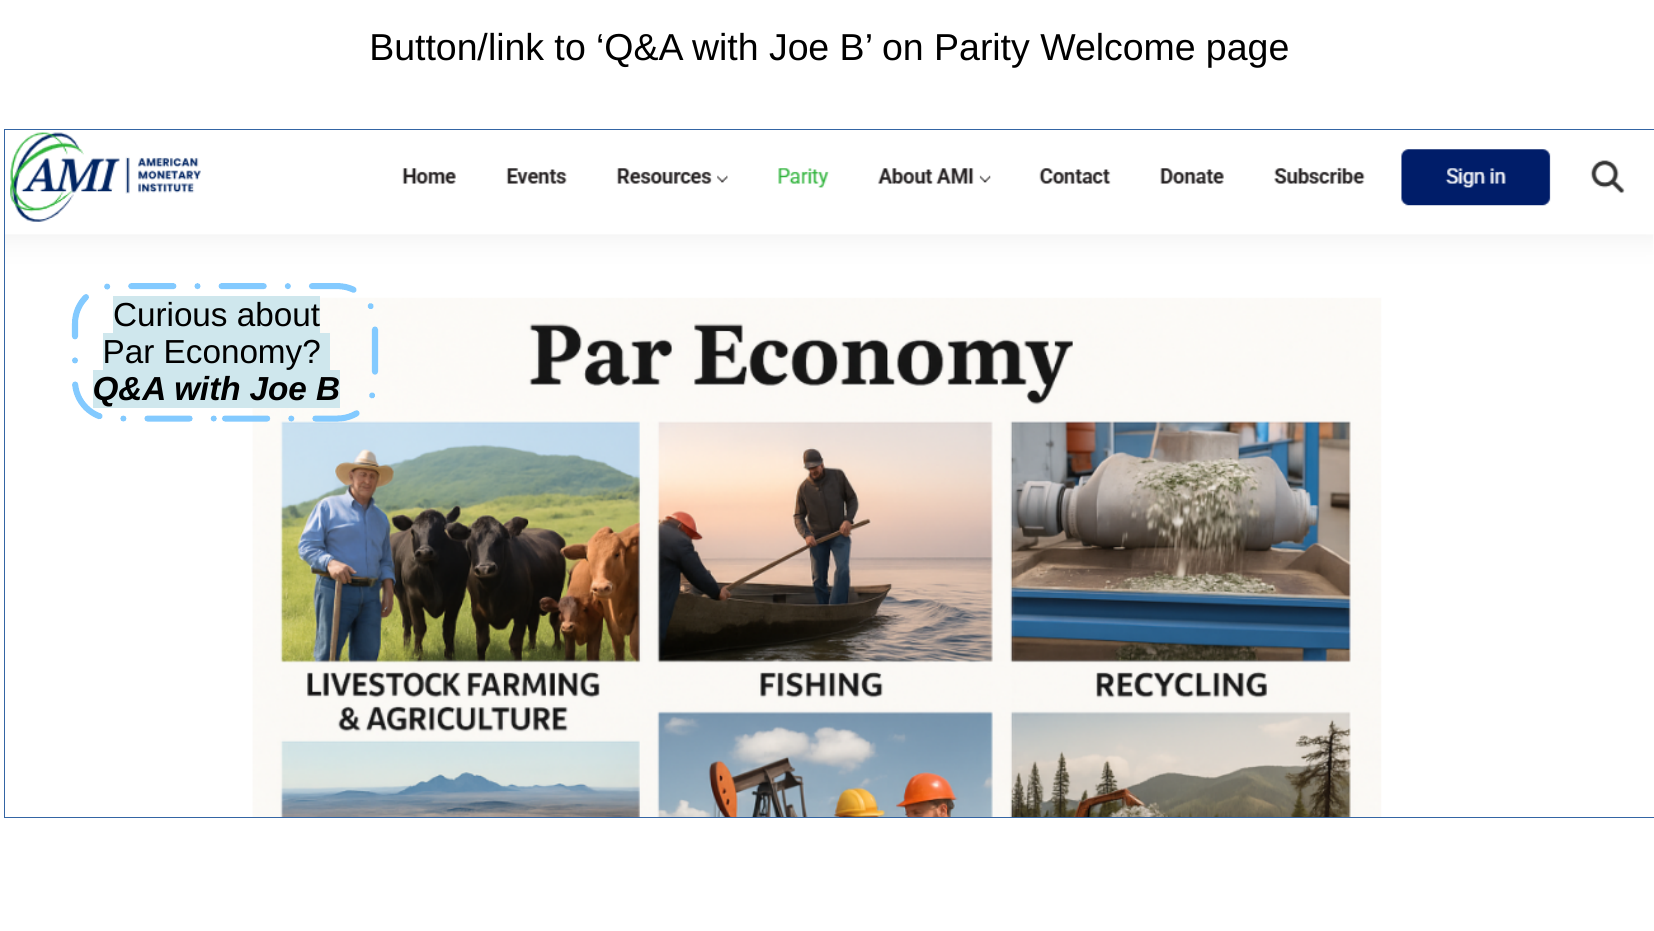

Button/link to ‘Q&A with Joe B’ on Parity Welcome page
Curious about Par Economy?
Q&A with Joe B